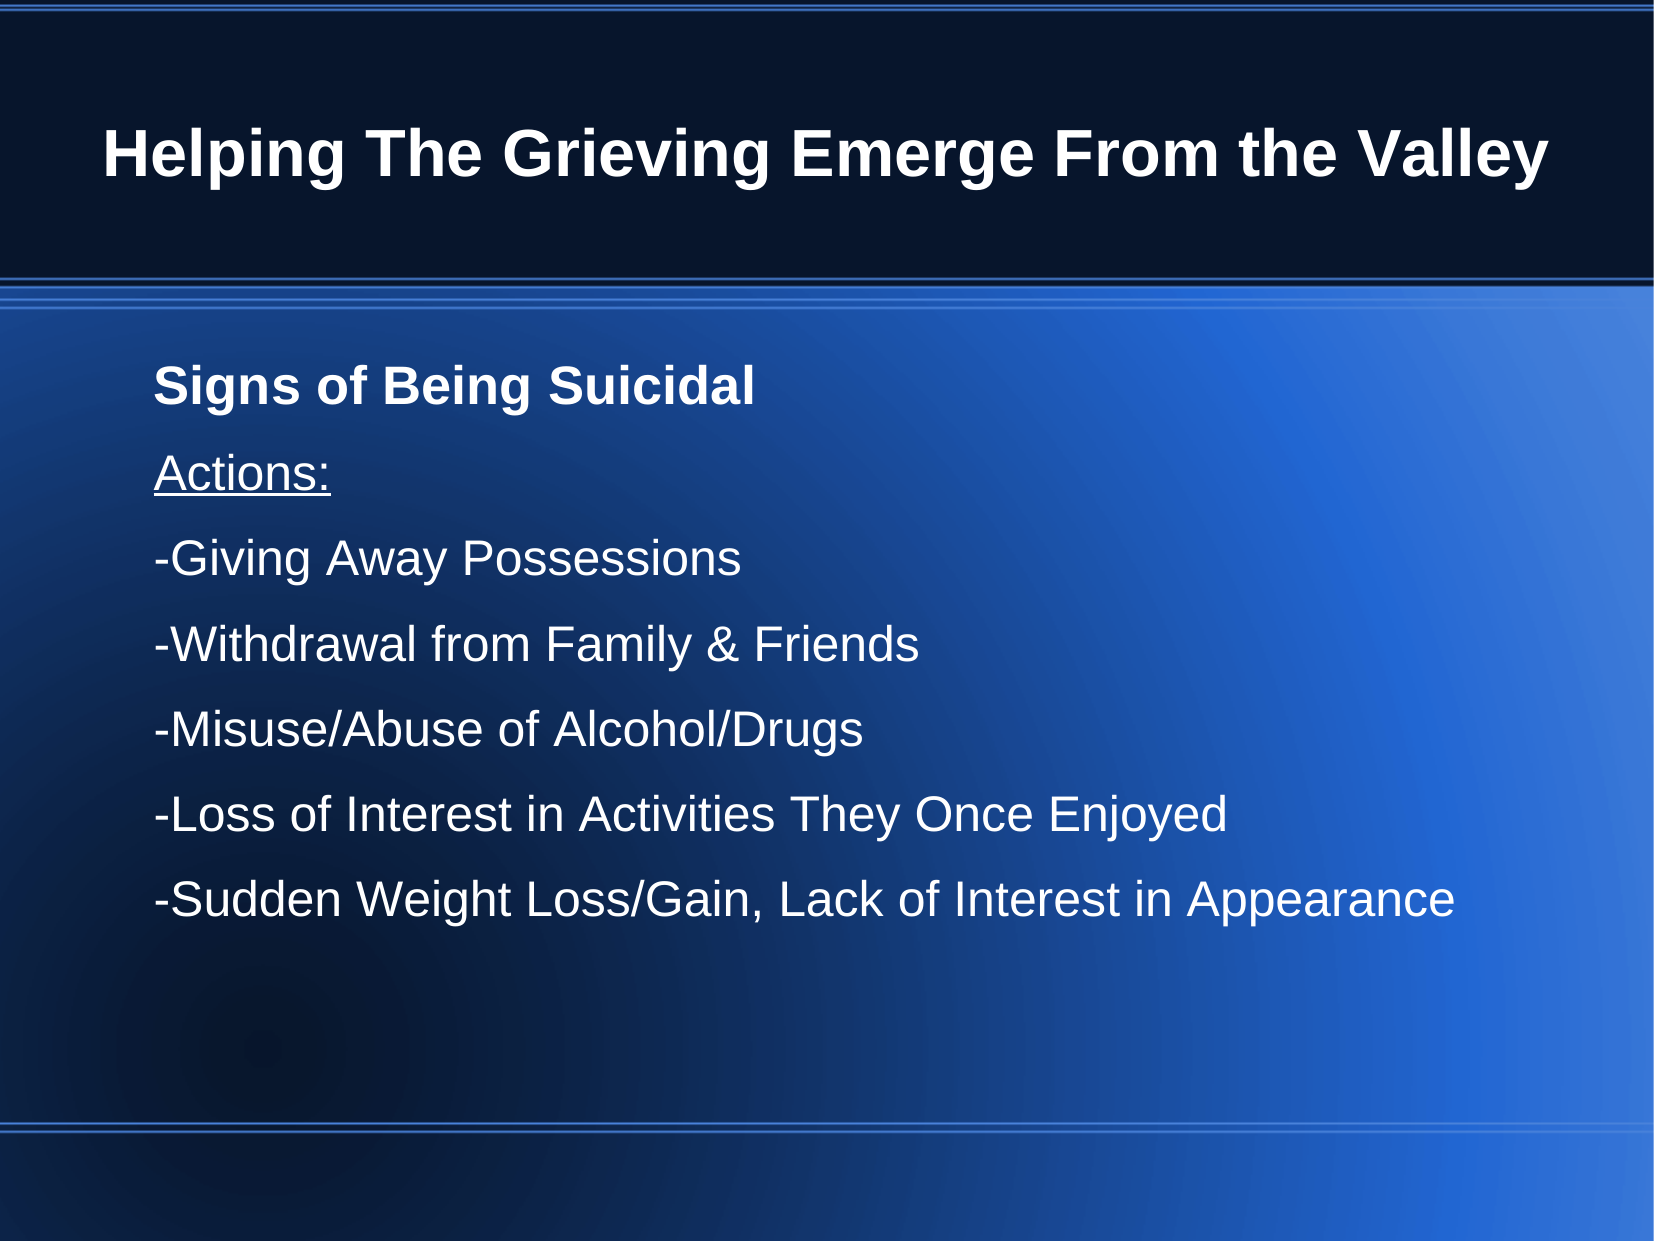

# Helping The Grieving Emerge From the Valley
Signs of Being Suicidal
Actions:
-Giving Away Possessions
-Withdrawal from Family & Friends
-Misuse/Abuse of Alcohol/Drugs
-Loss of Interest in Activities They Once Enjoyed
-Sudden Weight Loss/Gain, Lack of Interest in Appearance